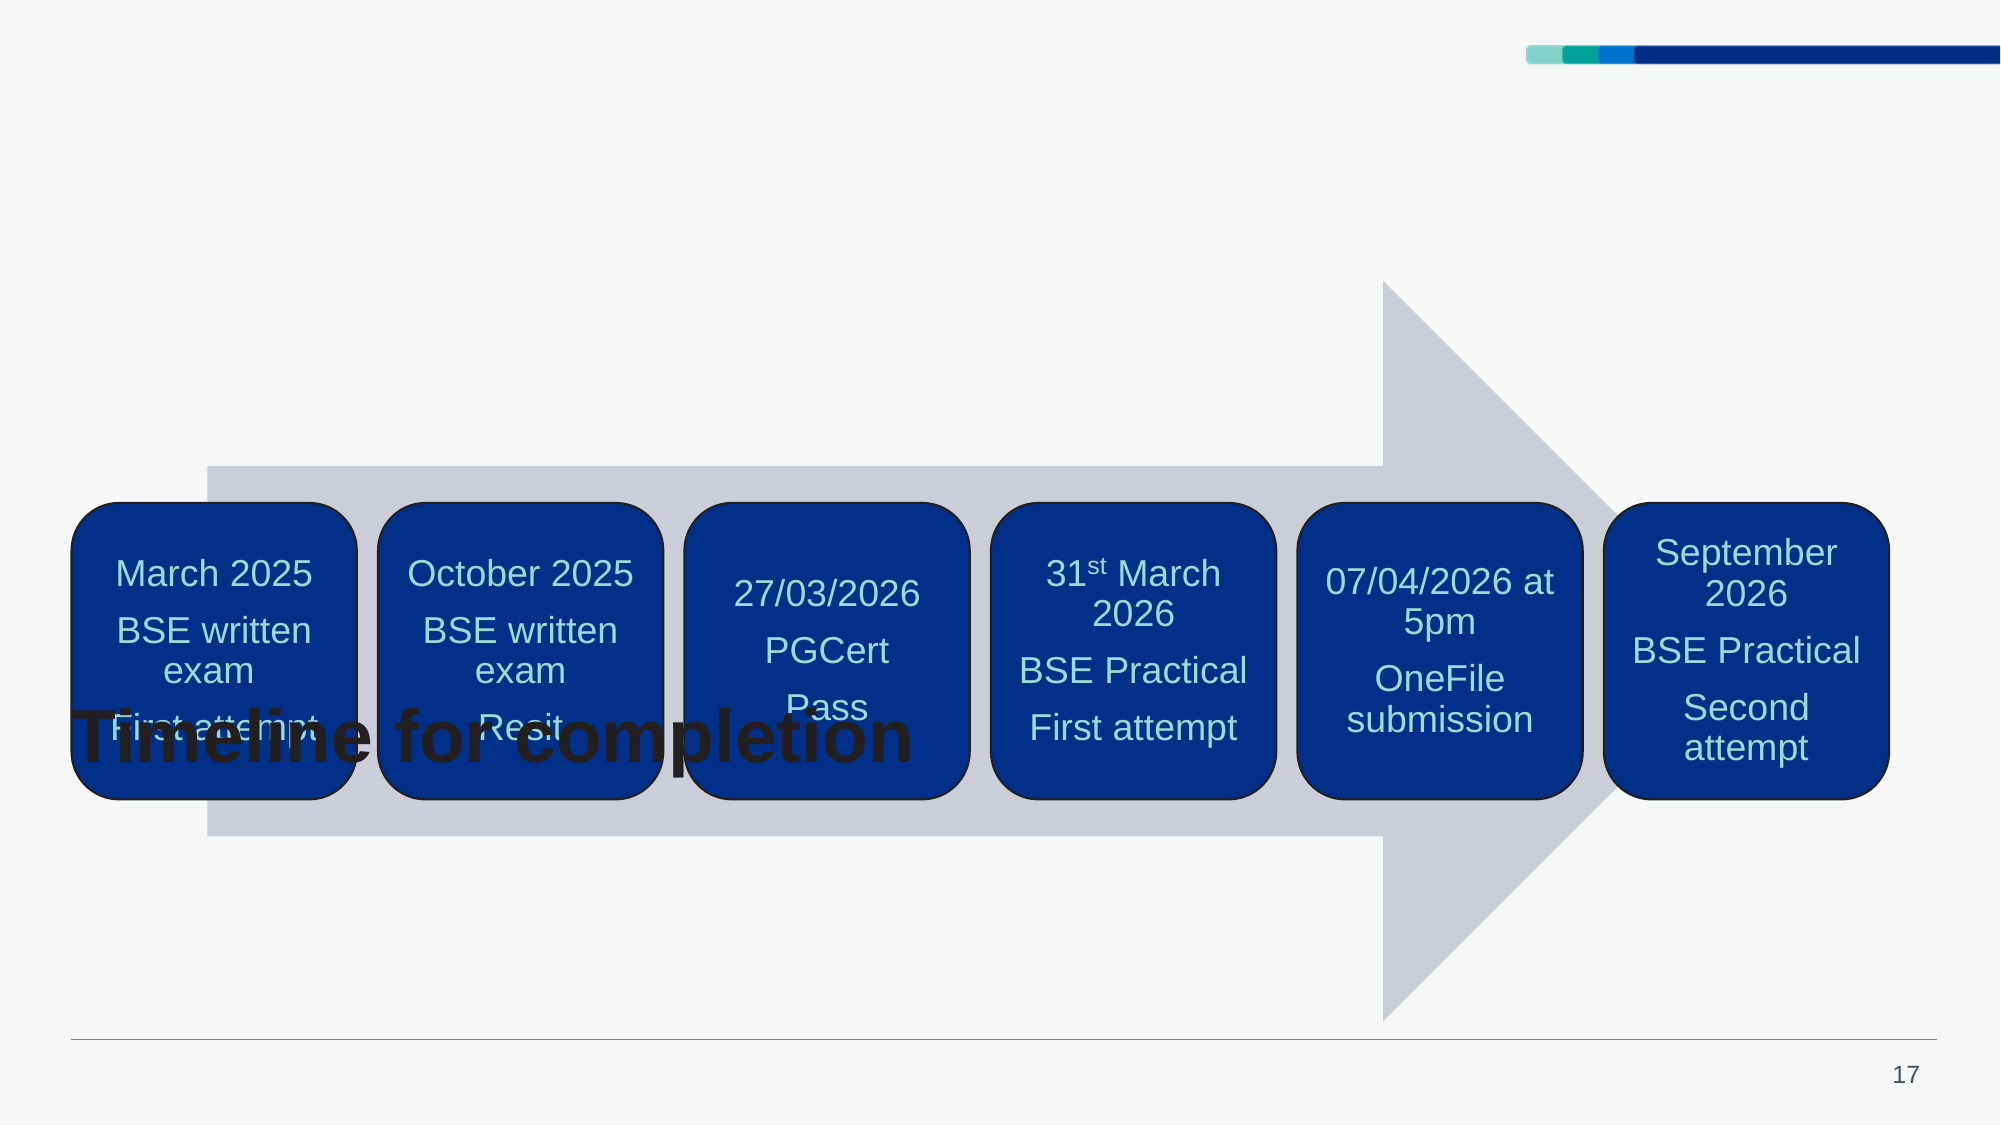

March 2025
BSE written exam
First attempt
October 2025
BSE written exam
Resit
27/03/2026
PGCert
Pass
31st March 2026
BSE Practical
First attempt
07/04/2026 at 5pm
OneFile submission
September 2026
BSE Practical
Second attempt
# Timeline for completion